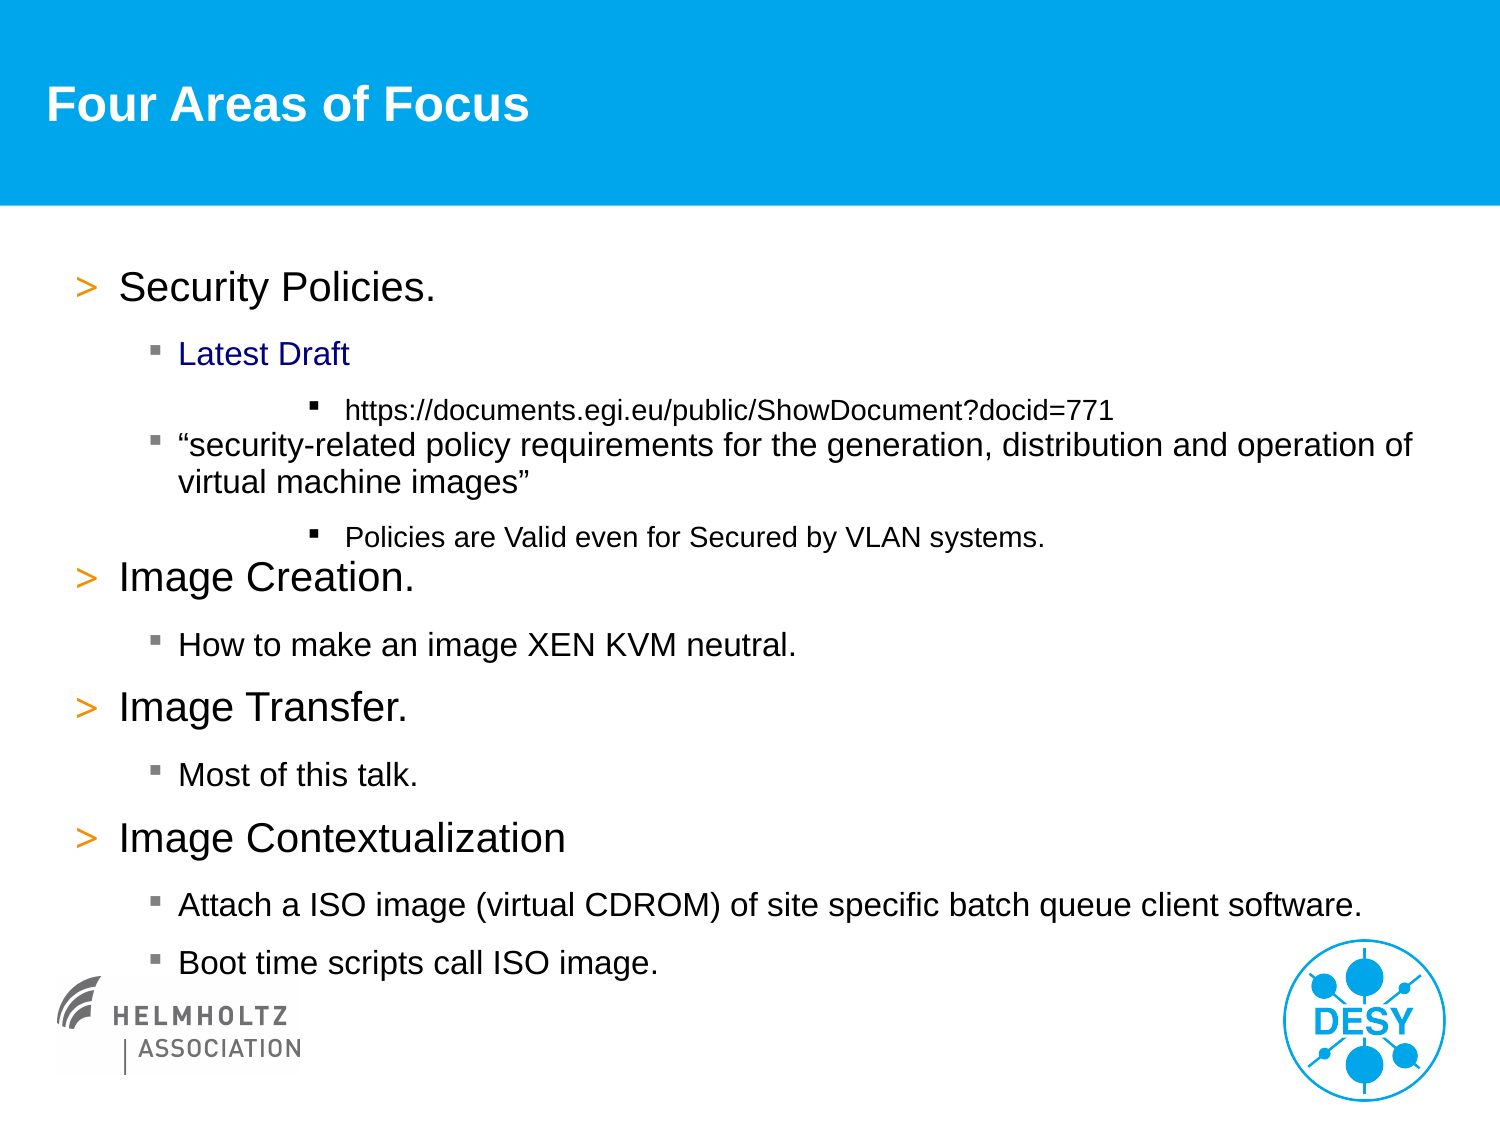

# Four Areas of Focus
Security Policies.
Latest Draft
https://documents.egi.eu/public/ShowDocument?docid=771
“security-related policy requirements for the generation, distribution and operation of virtual machine images”
Policies are Valid even for Secured by VLAN systems.
Image Creation.
How to make an image XEN KVM neutral.
Image Transfer.
Most of this talk.
Image Contextualization
Attach a ISO image (virtual CDROM) of site specific batch queue client software.
Boot time scripts call ISO image.